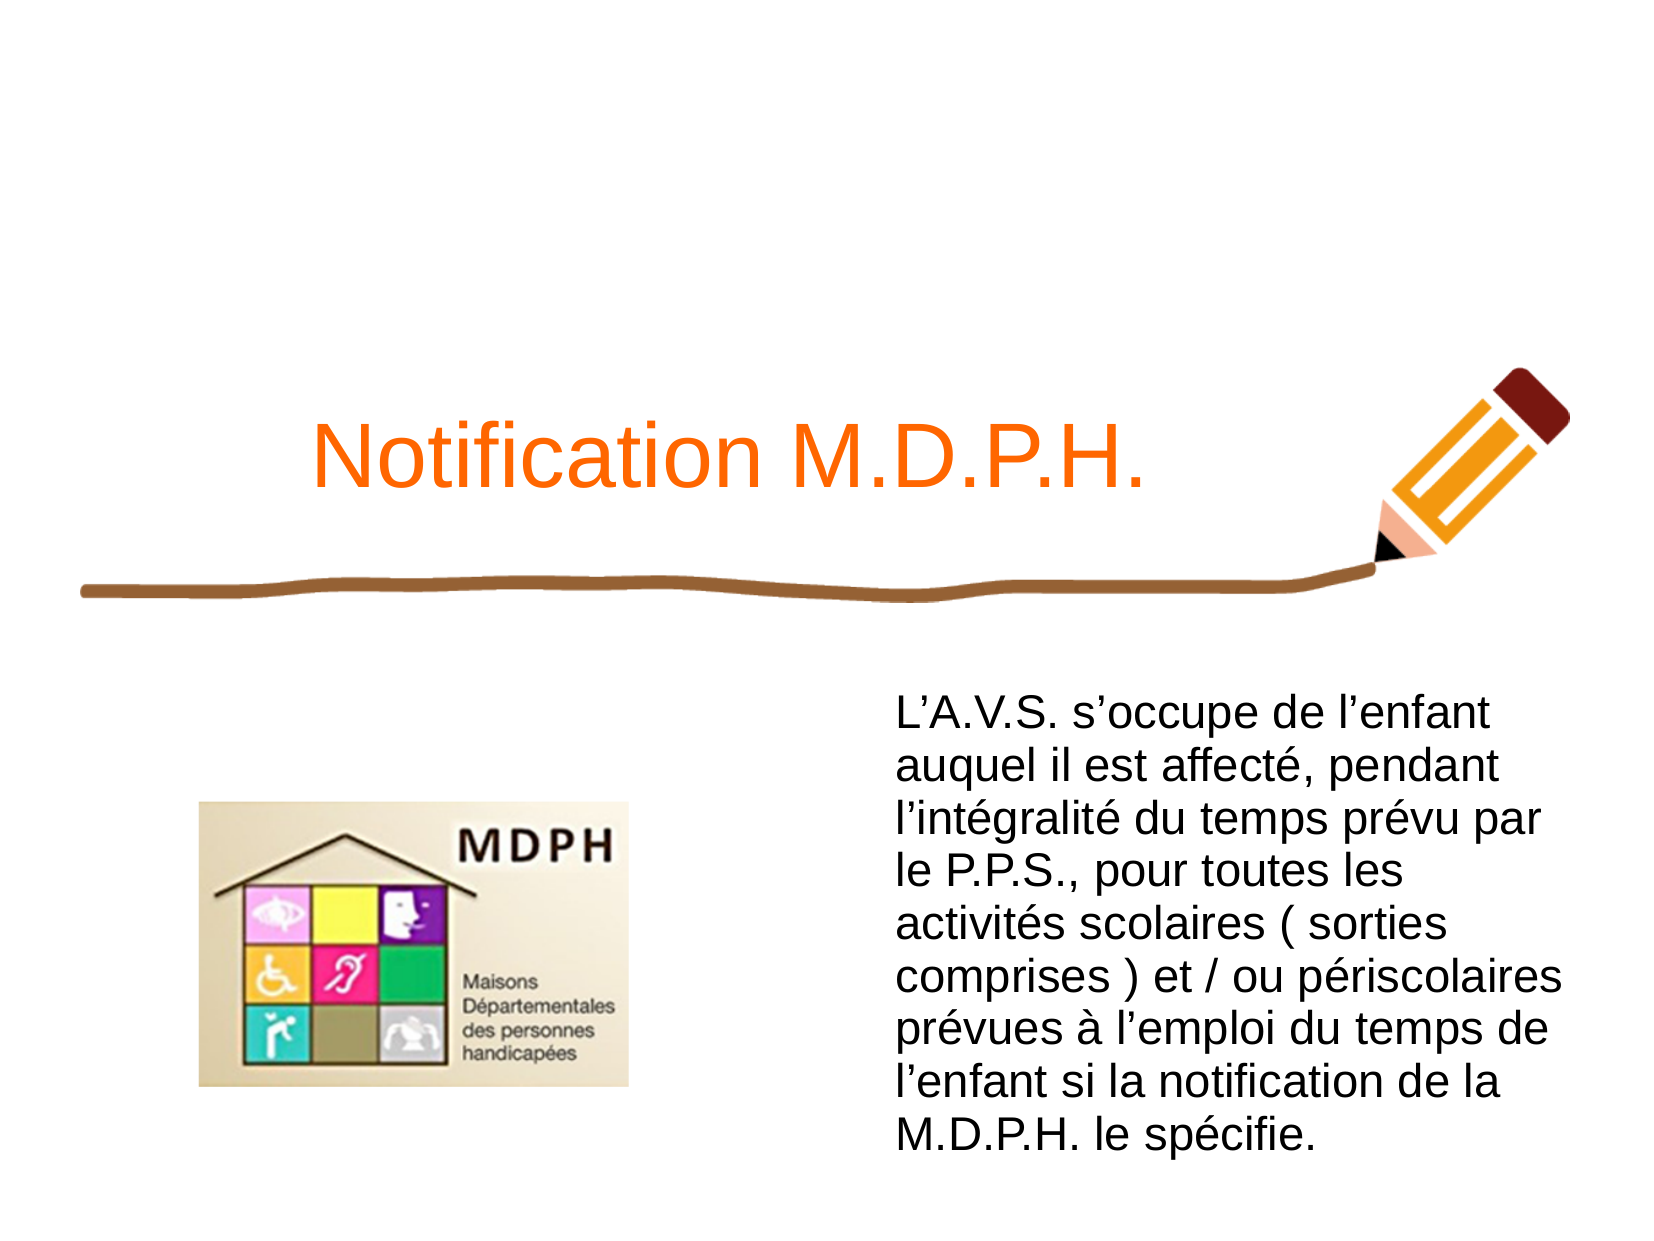

# Notification M.D.P.H.
L’A.V.S. s’occupe de l’enfant auquel il est affecté, pendant l’intégralité du temps prévu par le P.P.S., pour toutes les activités scolaires ( sorties comprises ) et / ou périscolaires prévues à l’emploi du temps de l’enfant si la notification de la M.D.P.H. le spécifie.